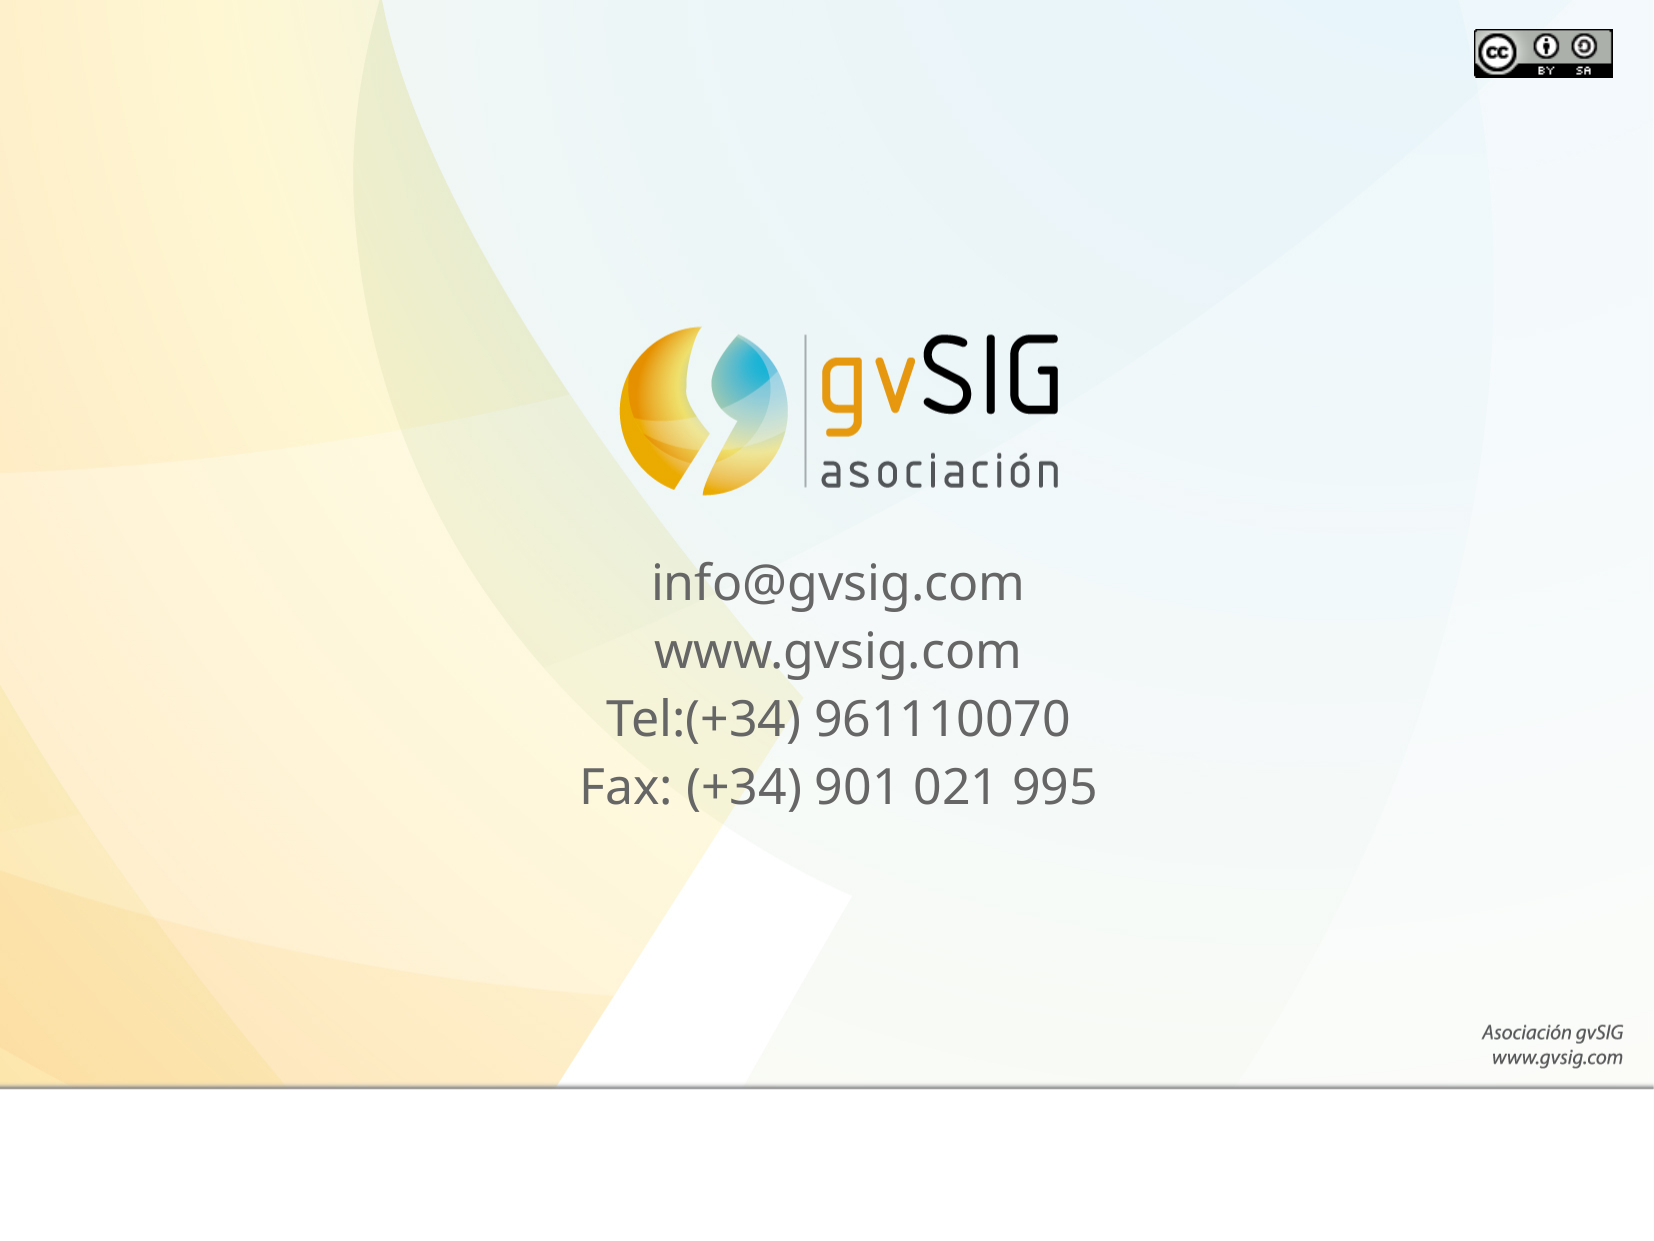

# info@gvsig.com www.gvsig.com Tel:(+34) 961110070 Fax: (+34) 901 021 995